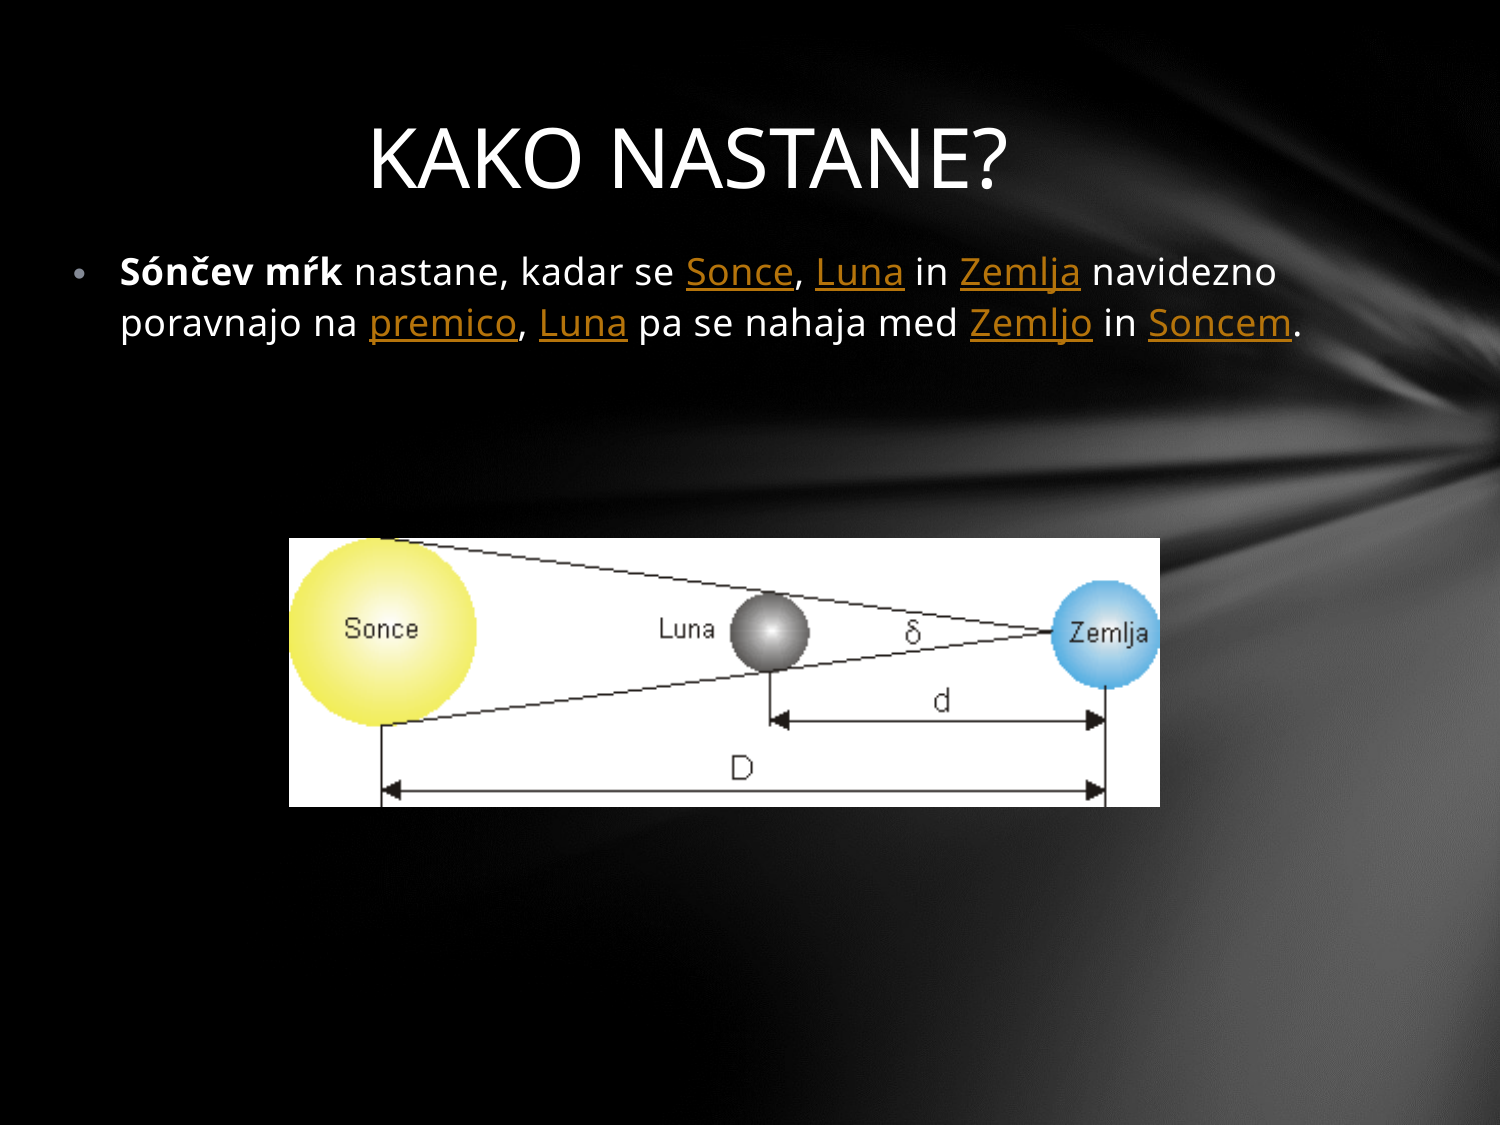

KAKO NASTANE?
# Sónčev mŕk nastane, kadar se Sonce, Luna in Zemlja navidezno poravnajo na premico, Luna pa se nahaja med Zemljo in Soncem.